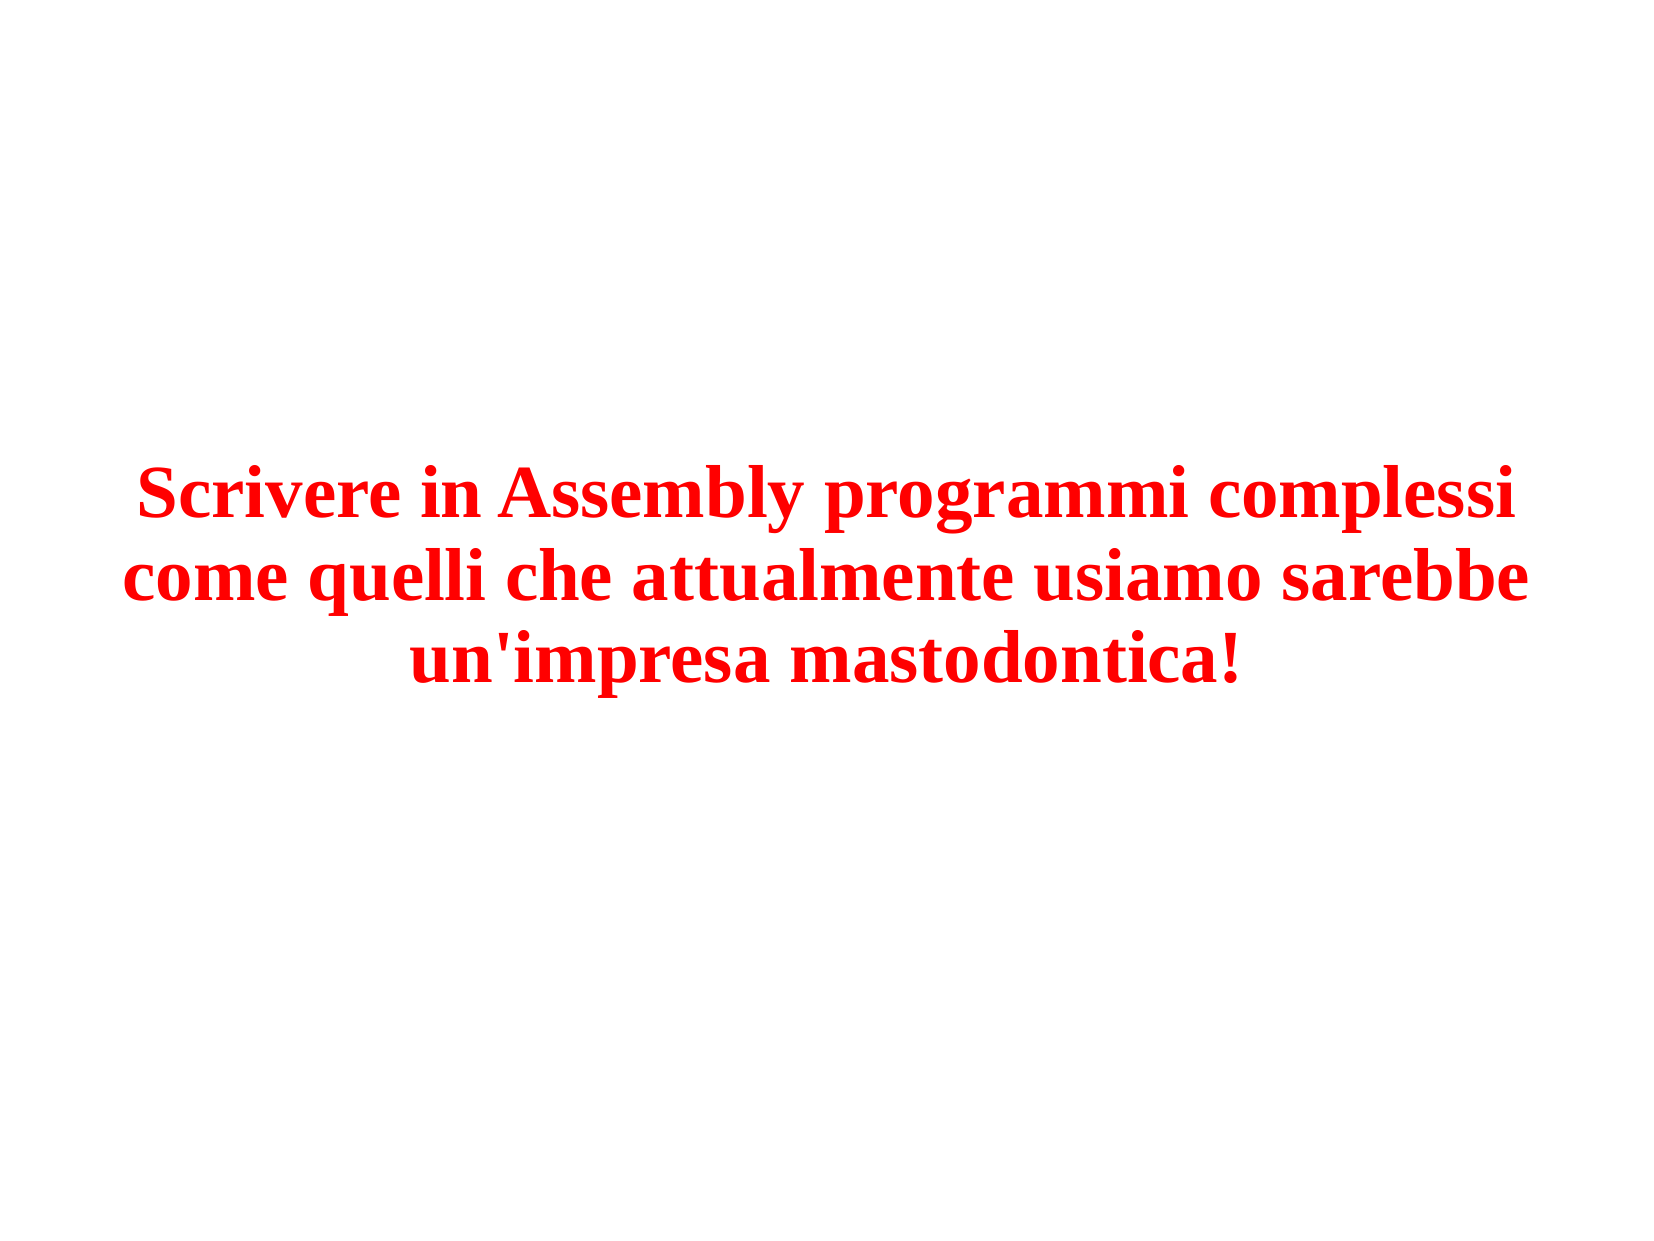

Scrivere in Assembly programmi complessi come quelli che attualmente usiamo sarebbe un'impresa mastodontica!